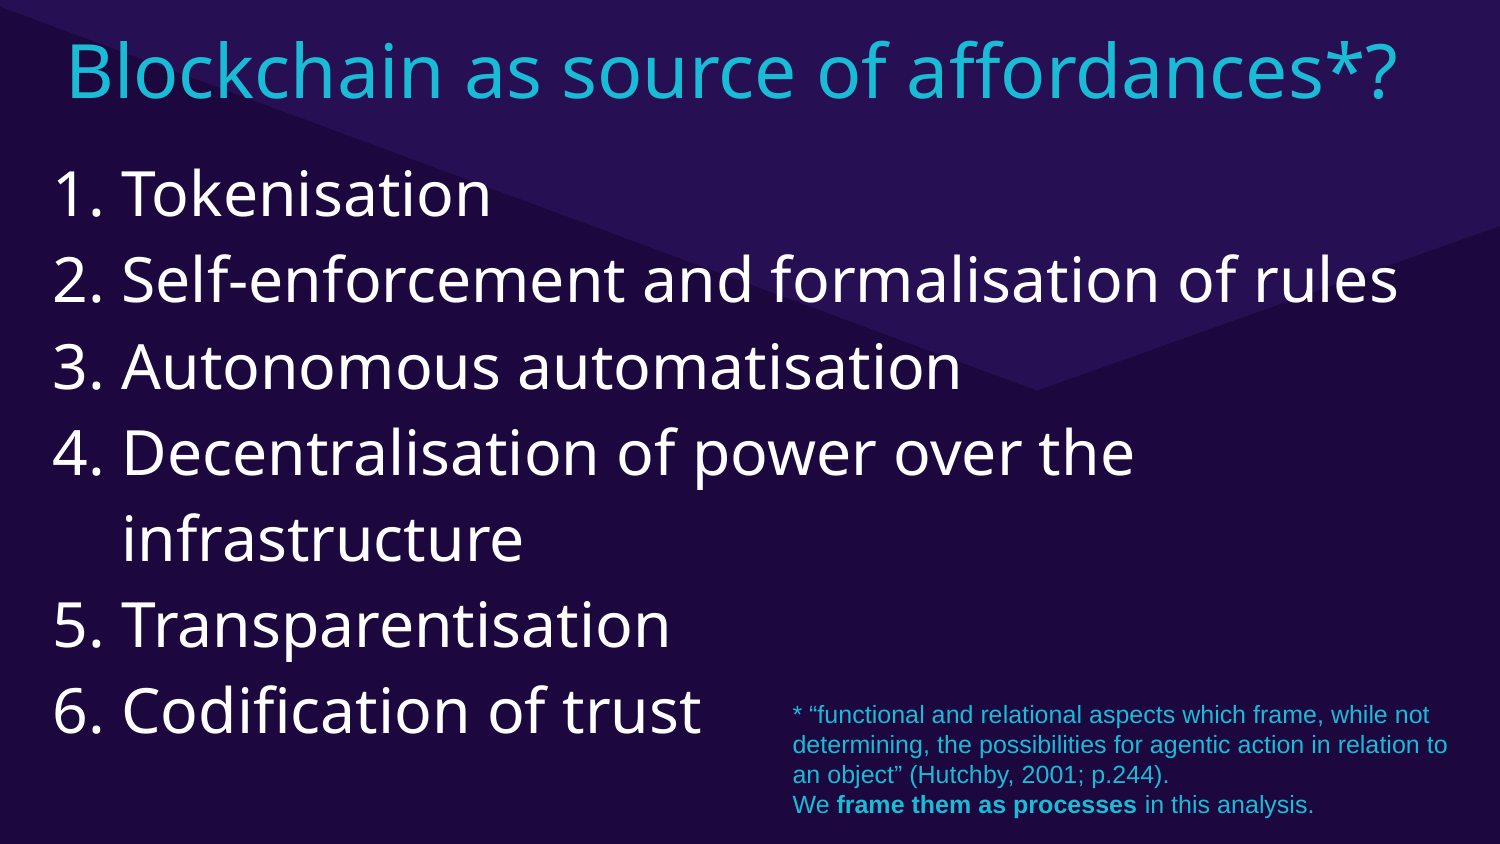

# Blockchain as source of affordances*?
Tokenisation
Self-enforcement and formalisation of rules
Autonomous automatisation
Decentralisation of power over the infrastructure
Transparentisation
Codification of trust
* “functional and relational aspects which frame, while not determining, the possibilities for agentic action in relation to an object” (Hutchby, 2001; p.244).
We frame them as processes in this analysis.